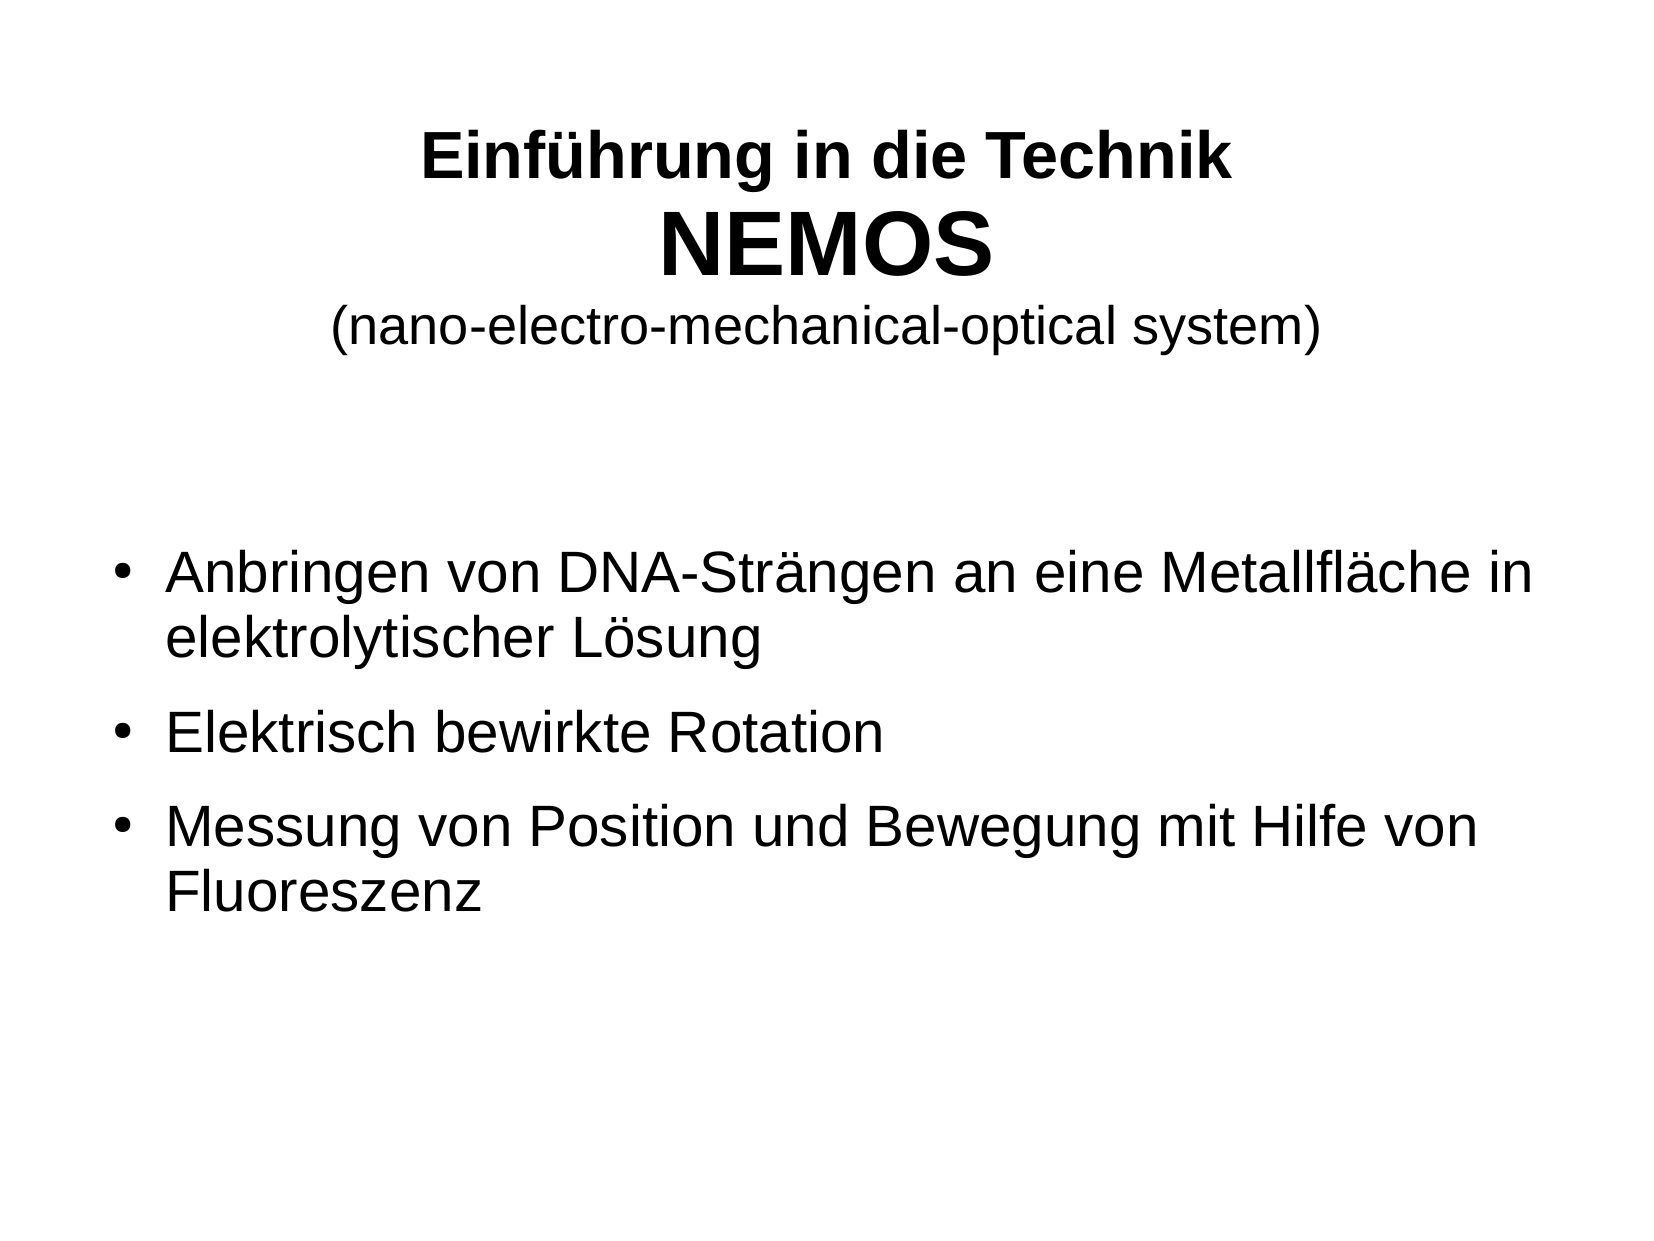

# Einführung in die Technik NEMOS (nano-electro-mechanical-optical system)
Anbringen von DNA-Strängen an eine Metallfläche in elektrolytischer Lösung
Elektrisch bewirkte Rotation
Messung von Position und Bewegung mit Hilfe von Fluoreszenz